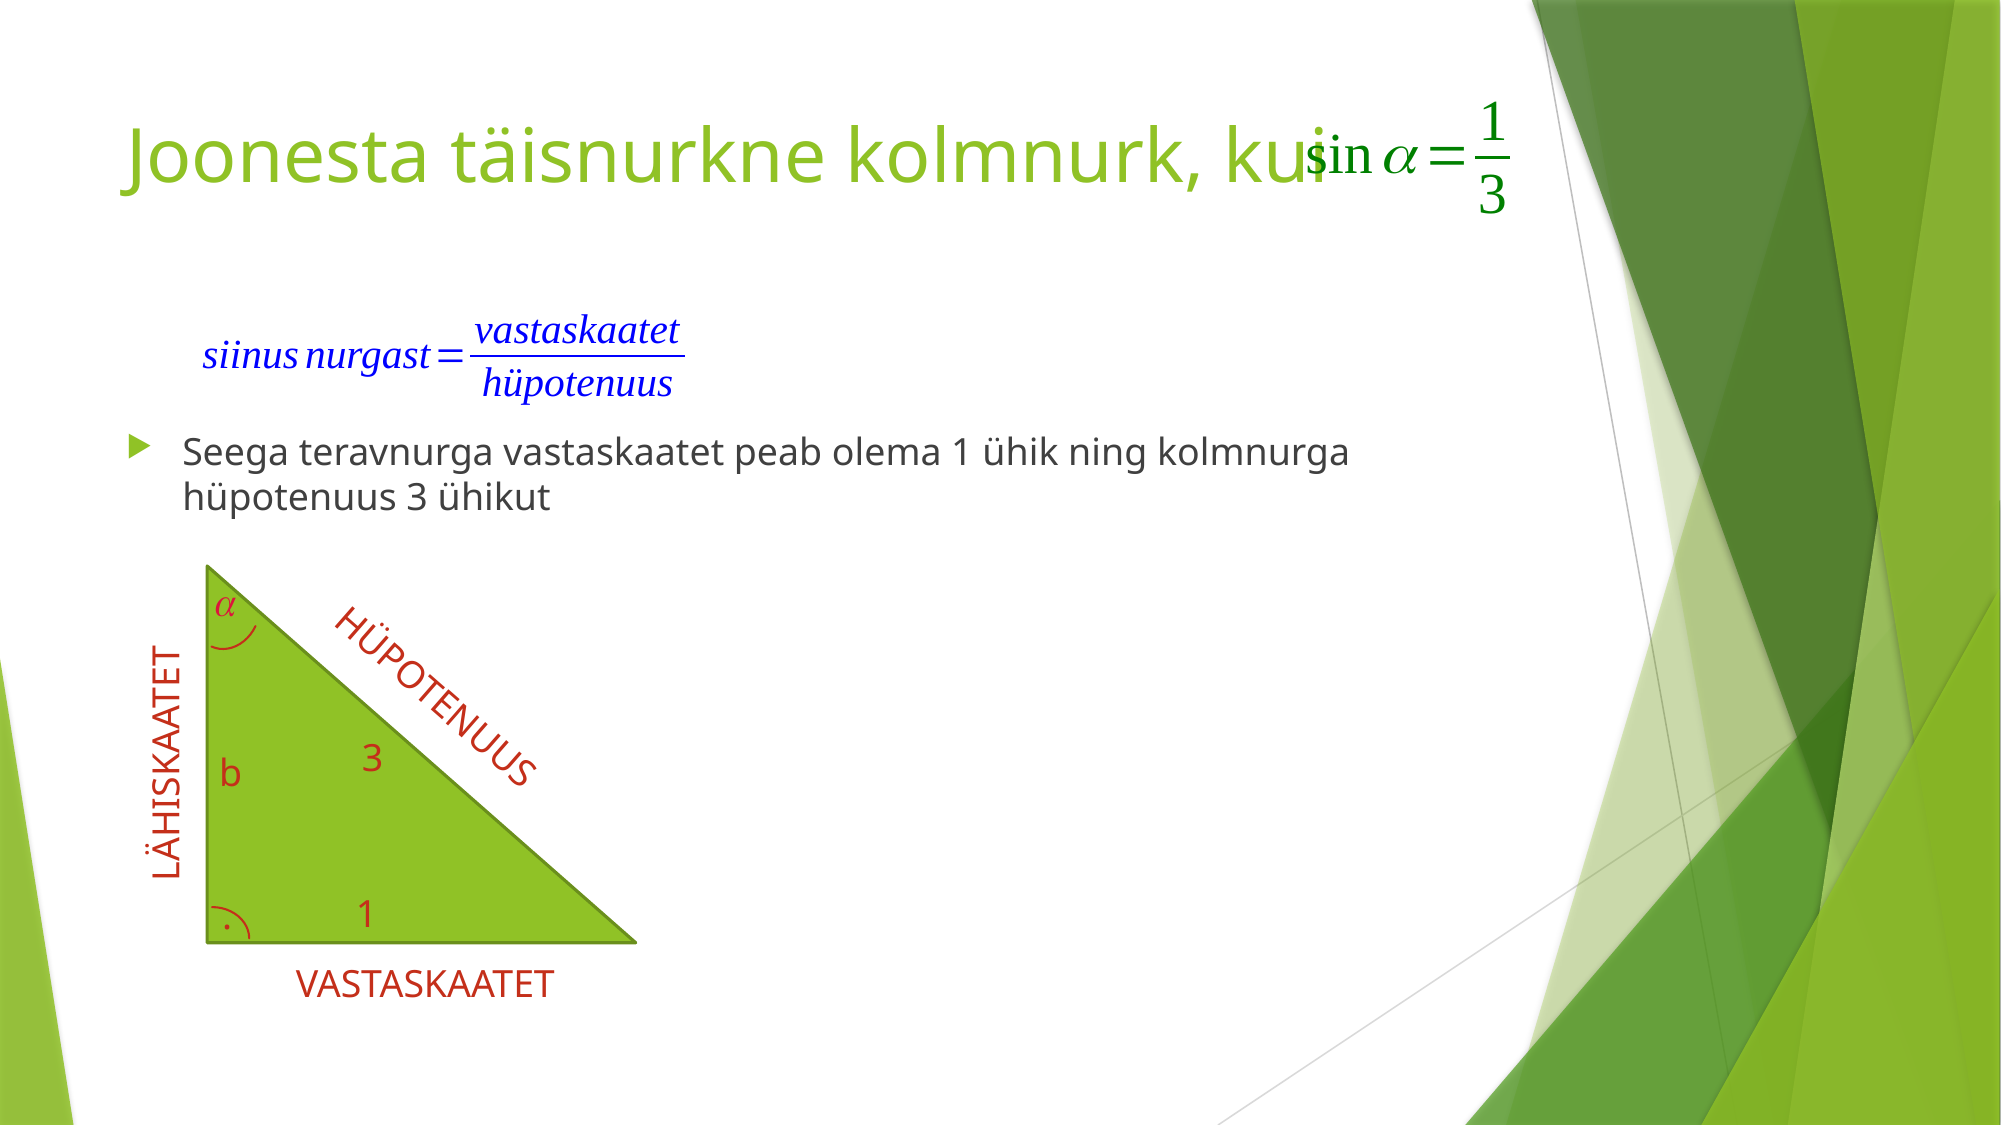

# Joonesta täisnurkne kolmnurk, kui
Seega teravnurga vastaskaatet peab olema 1 ühik ning kolmnurga hüpotenuus 3 ühikut
HÜPOTENUUS
3
LÄHISKAATET
b
1
.
VASTASKAATET